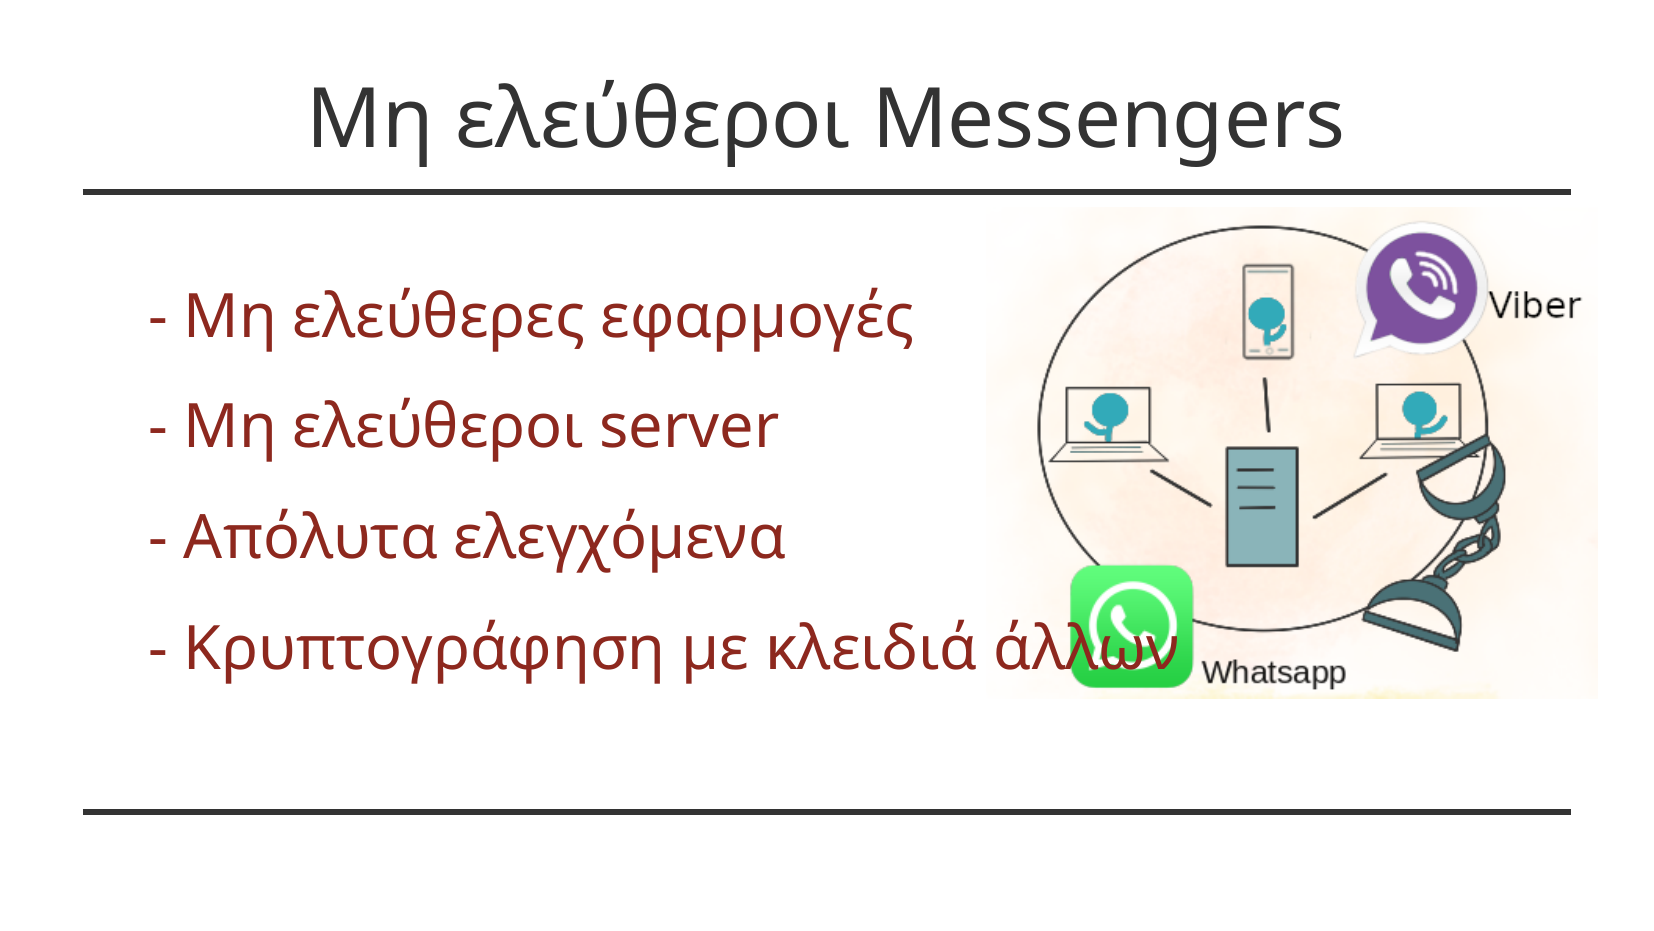

# Μη ελεύθεροι Messengers
- Μη ελεύθερες εφαρμογές
- Μη ελεύθεροι server
- Απόλυτα ελεγχόμενα
- Κρυπτογράφηση με κλειδιά άλλων